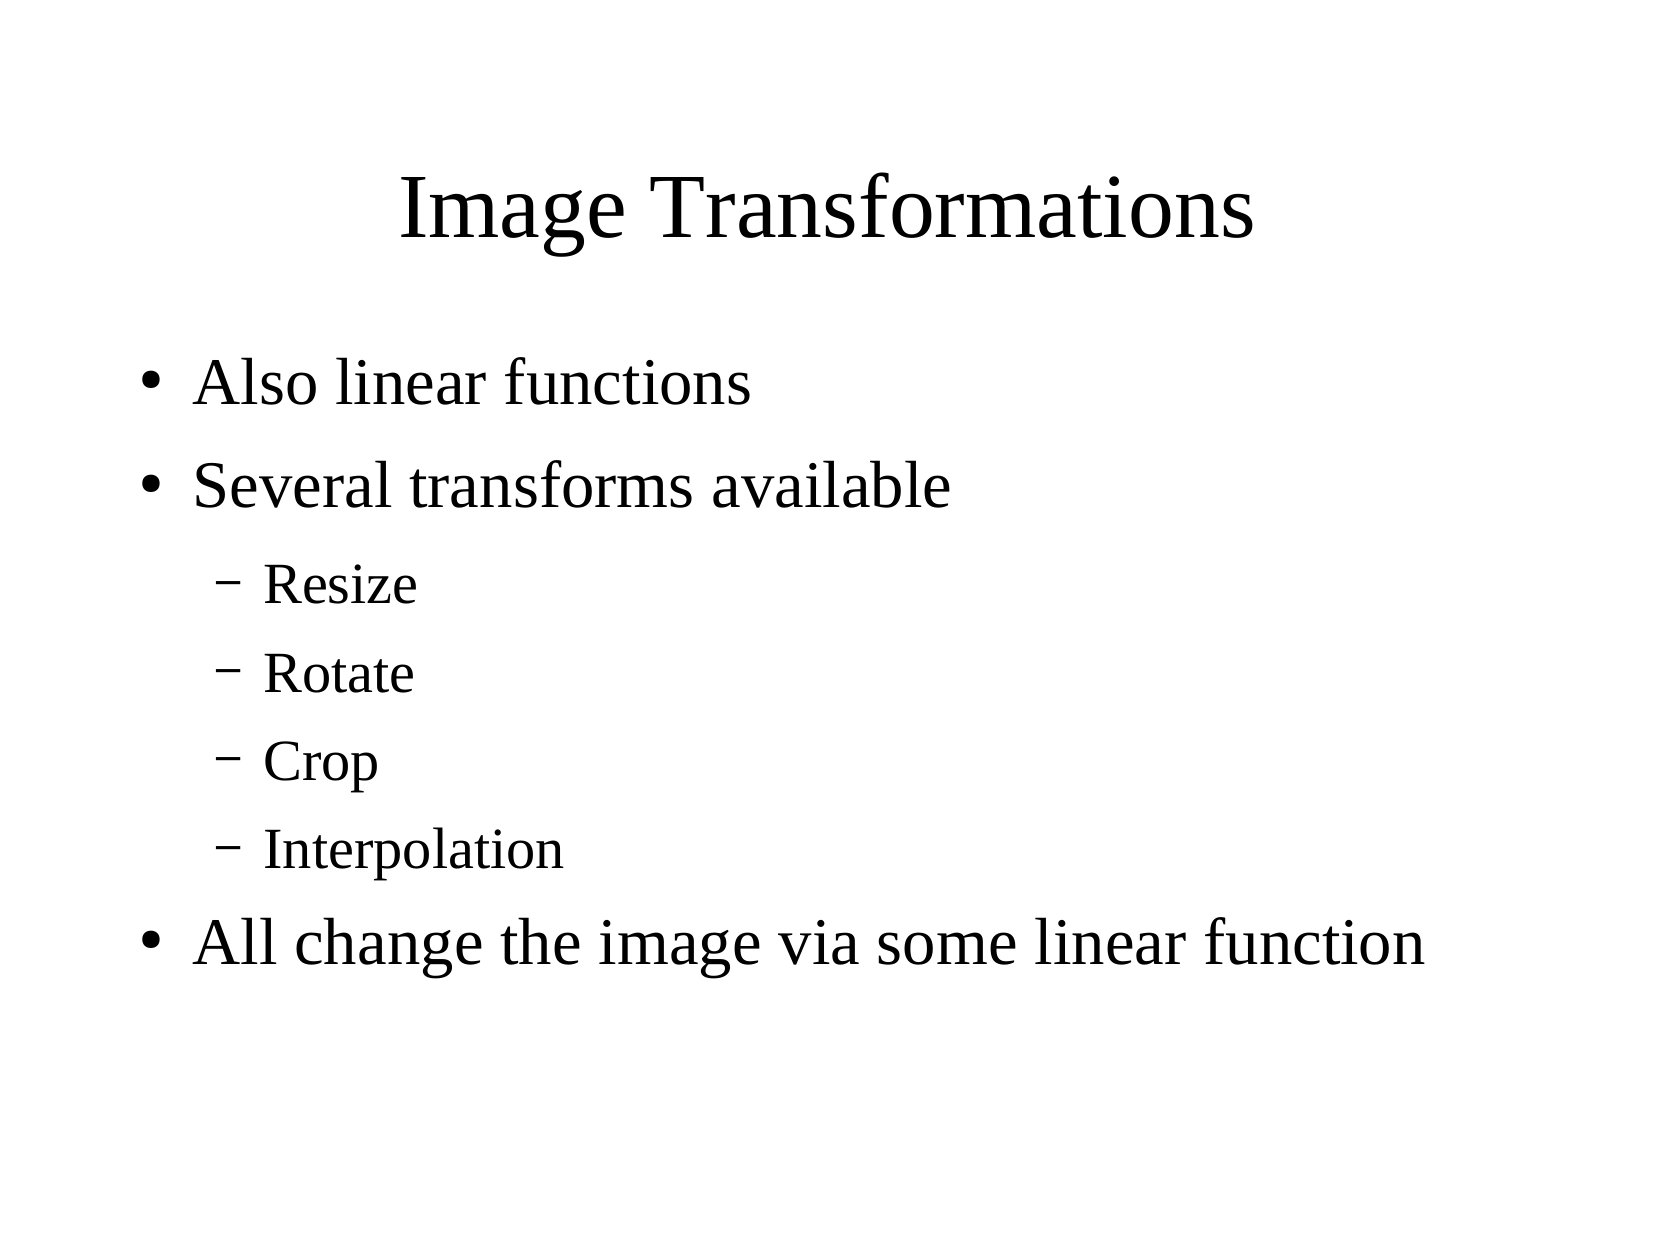

# Image Transformations
Also linear functions
Several transforms available
Resize
Rotate
Crop
Interpolation
All change the image via some linear function